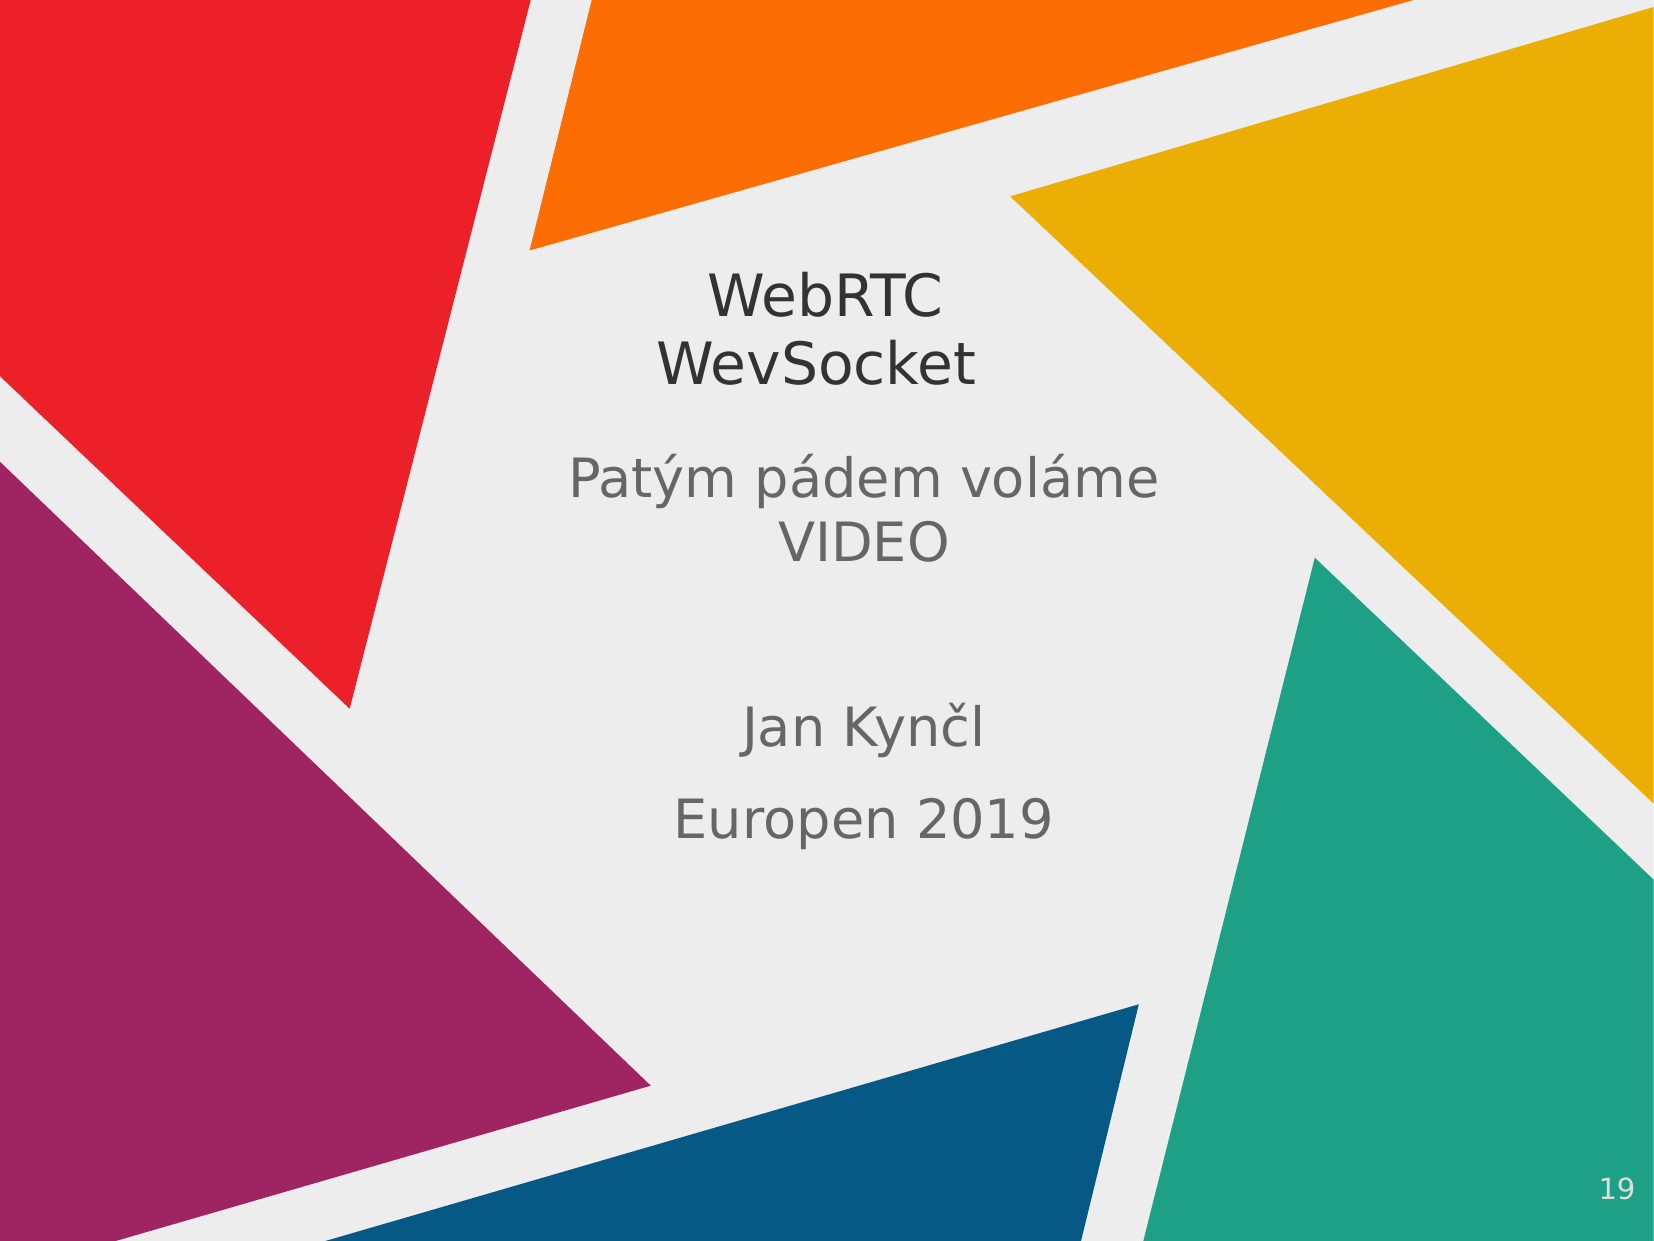

# WebRTC WevSocket
Patým pádem voláme VIDEO
Jan Kynčl
Europen 2019
19